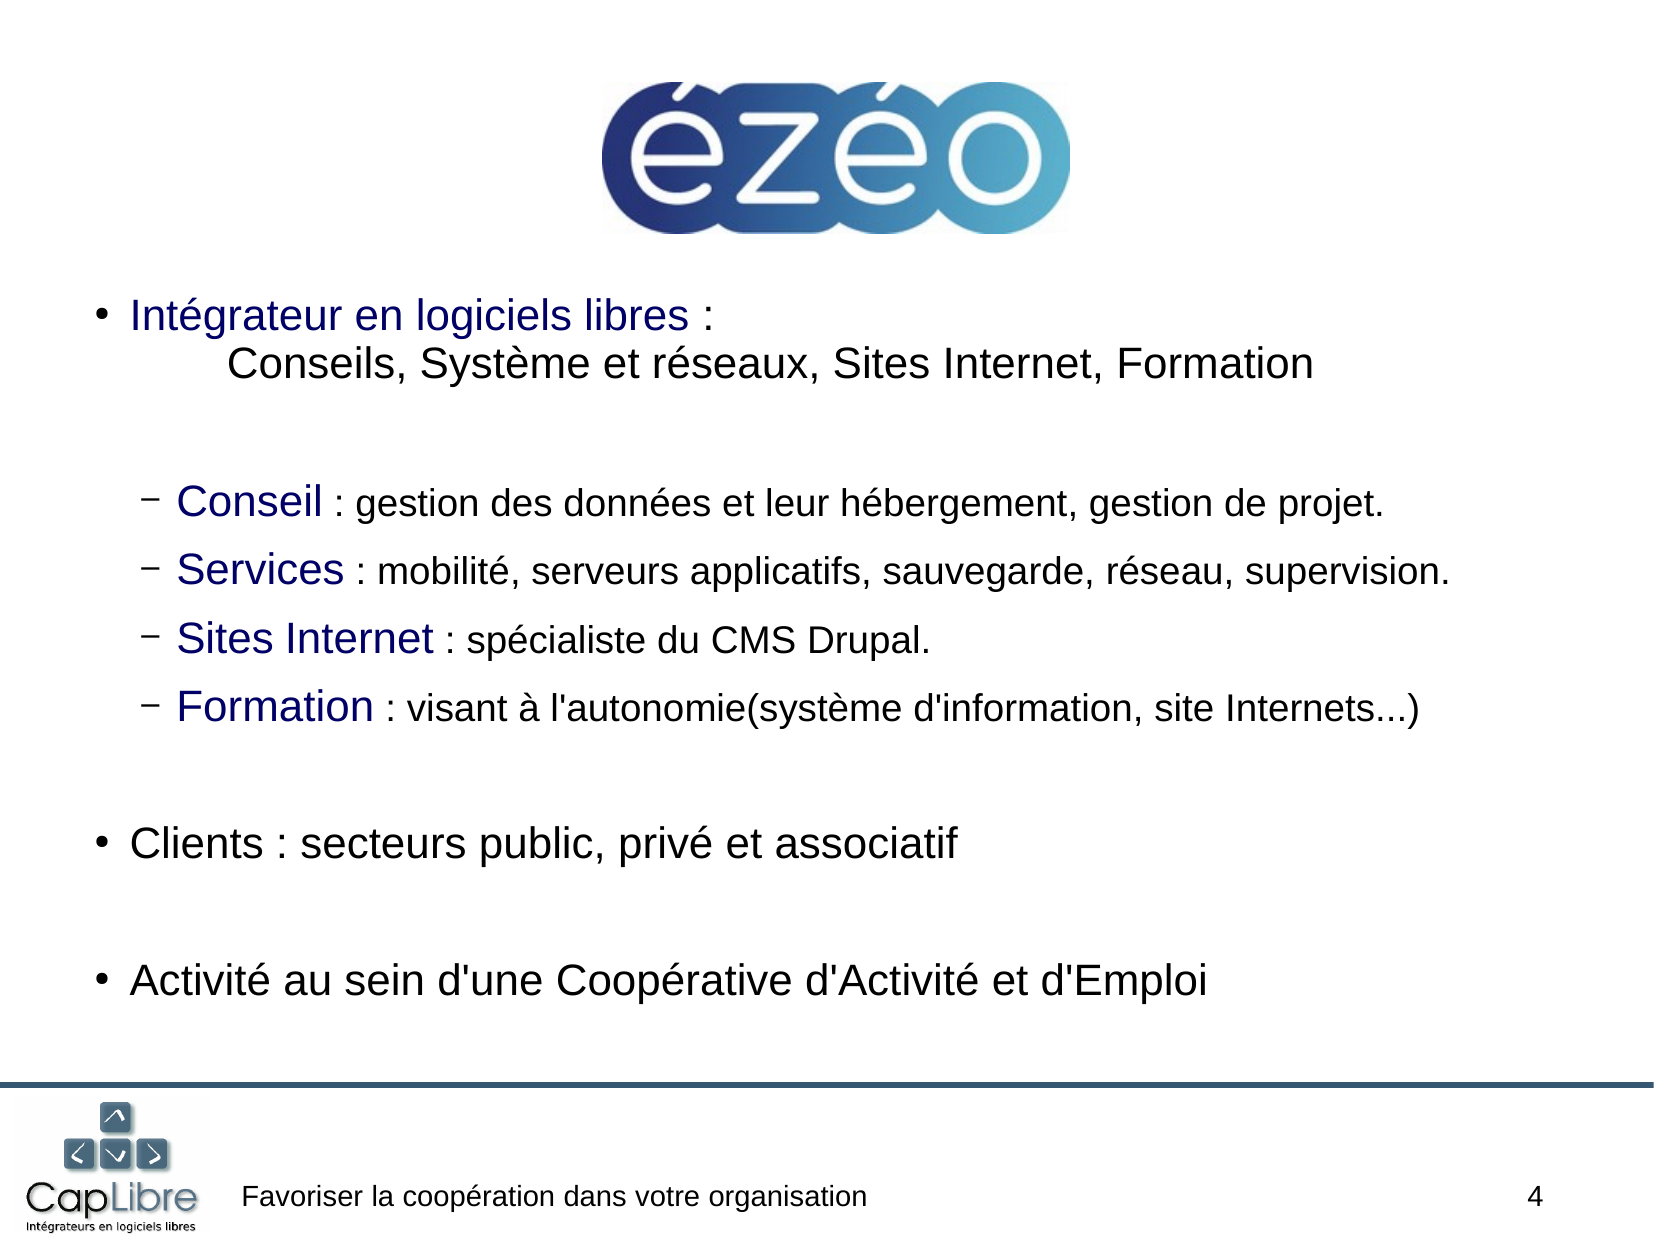

#
Intégrateur en logiciels libres :
		Conseils, Système et réseaux, Sites Internet, Formation
Conseil : gestion des données et leur hébergement, gestion de projet.
Services : mobilité, serveurs applicatifs, sauvegarde, réseau, supervision.
Sites Internet : spécialiste du CMS Drupal.
Formation : visant à l'autonomie(système d'information, site Internets...)
Clients : secteurs public, privé et associatif
Activité au sein d'une Coopérative d'Activité et d'Emploi